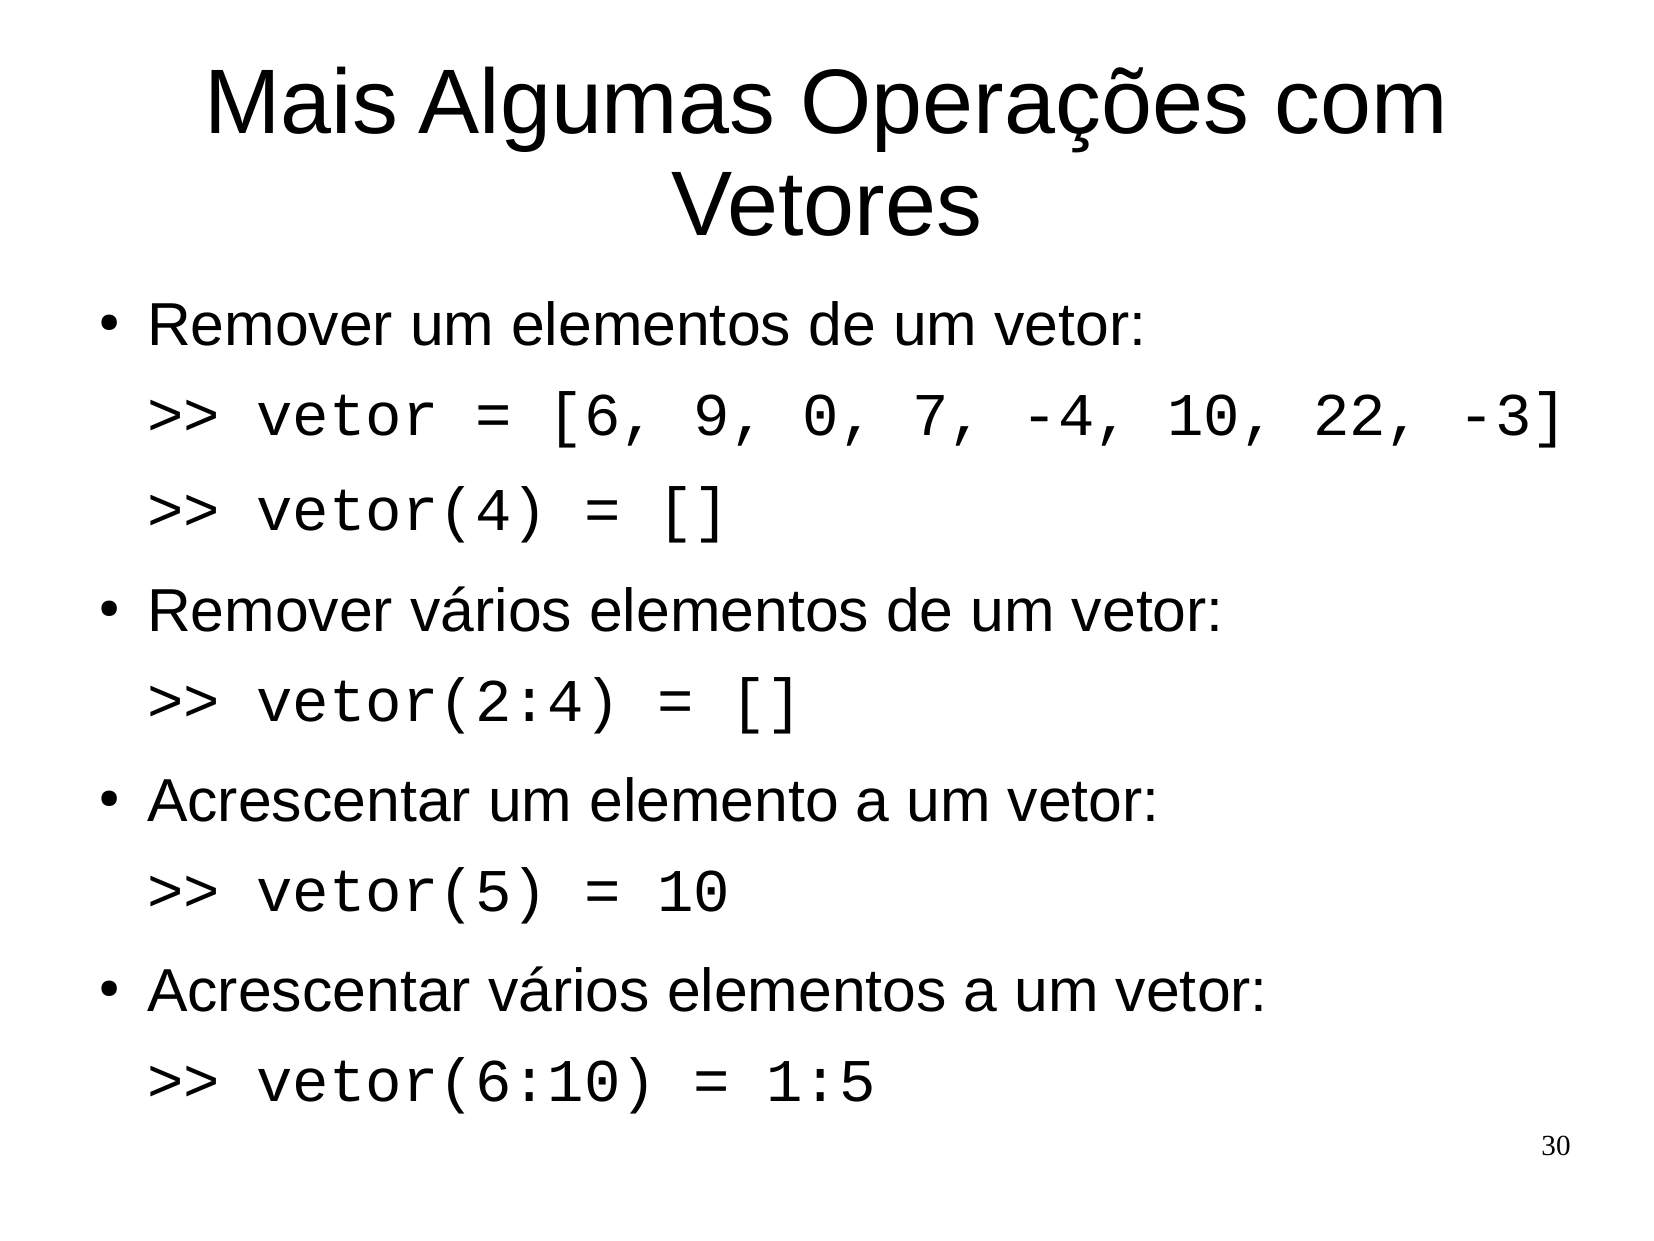

# Mais Algumas Operações com Vetores
Remover um elementos de um vetor:
>> vetor = [6, 9, 0, 7, -4, 10, 22, -3]
>> vetor(4) = []
Remover vários elementos de um vetor:
>> vetor(2:4) = []
Acrescentar um elemento a um vetor:
>> vetor(5) = 10
Acrescentar vários elementos a um vetor:
>> vetor(6:10) = 1:5
30